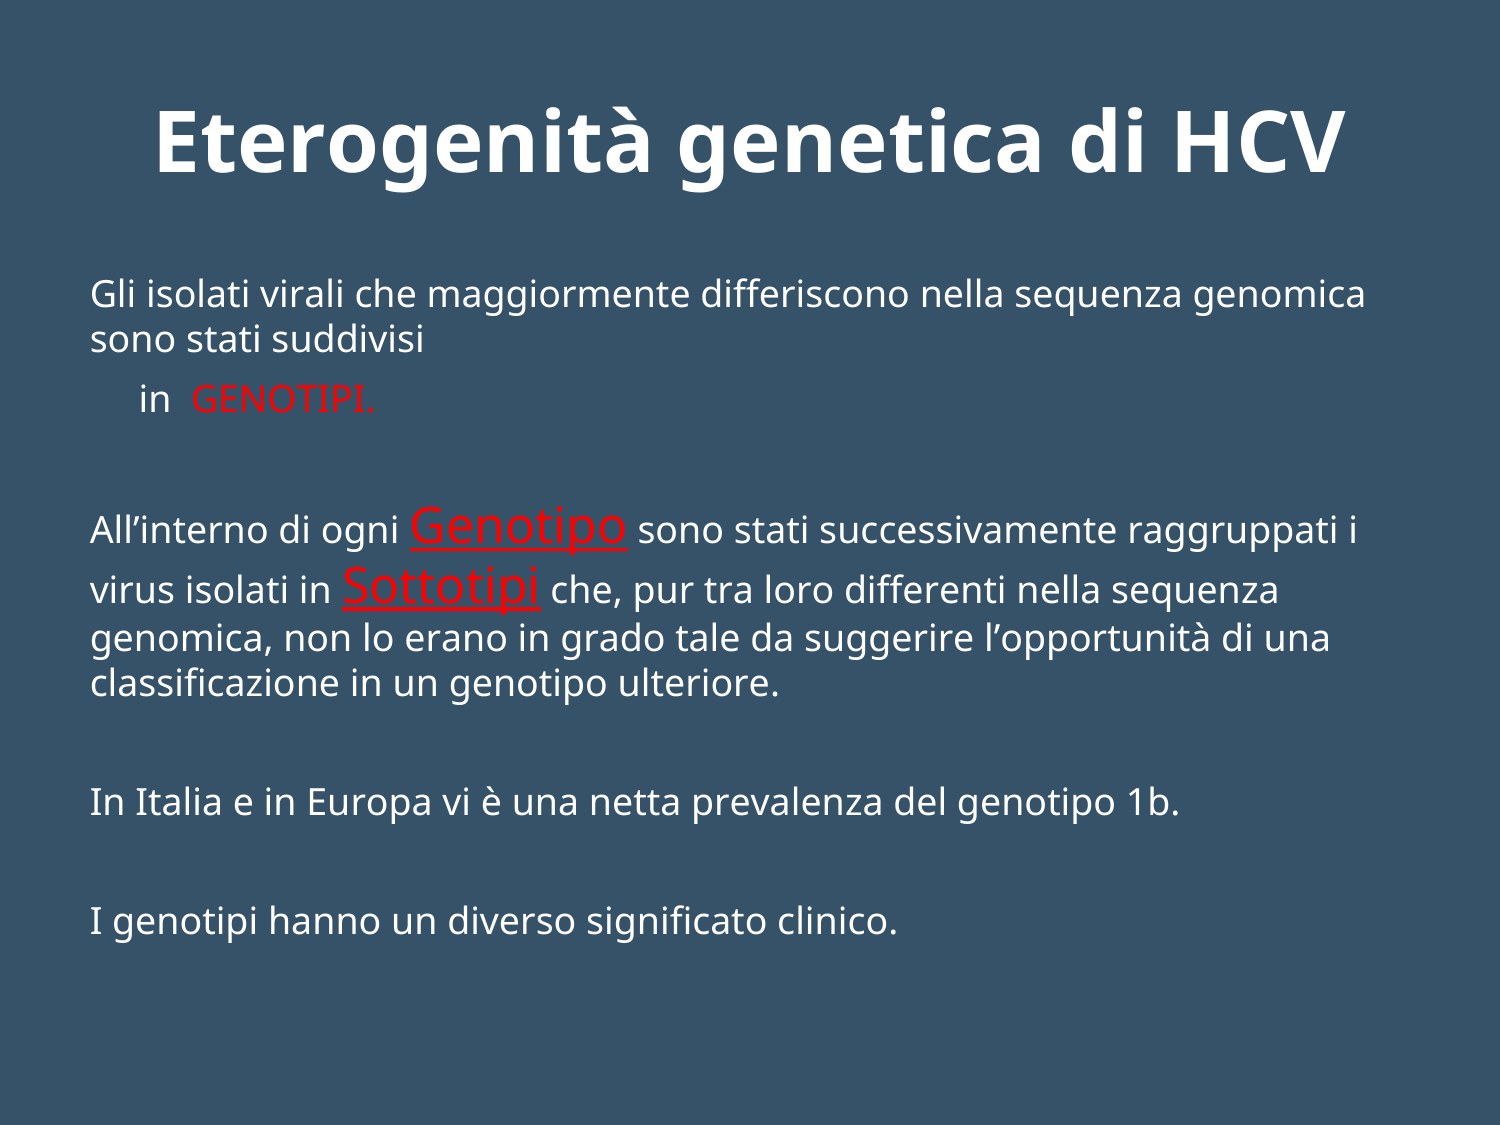

Eterogenità genetica di HCV
Gli isolati virali che maggiormente differiscono nella sequenza genomica sono stati suddivisi
 in GENOTIPI.
All’interno di ogni Genotipo sono stati successivamente raggruppati i virus isolati in Sottotipi che, pur tra loro differenti nella sequenza genomica, non lo erano in grado tale da suggerire l’opportunità di una classificazione in un genotipo ulteriore.
In Italia e in Europa vi è una netta prevalenza del genotipo 1b.
I genotipi hanno un diverso significato clinico.